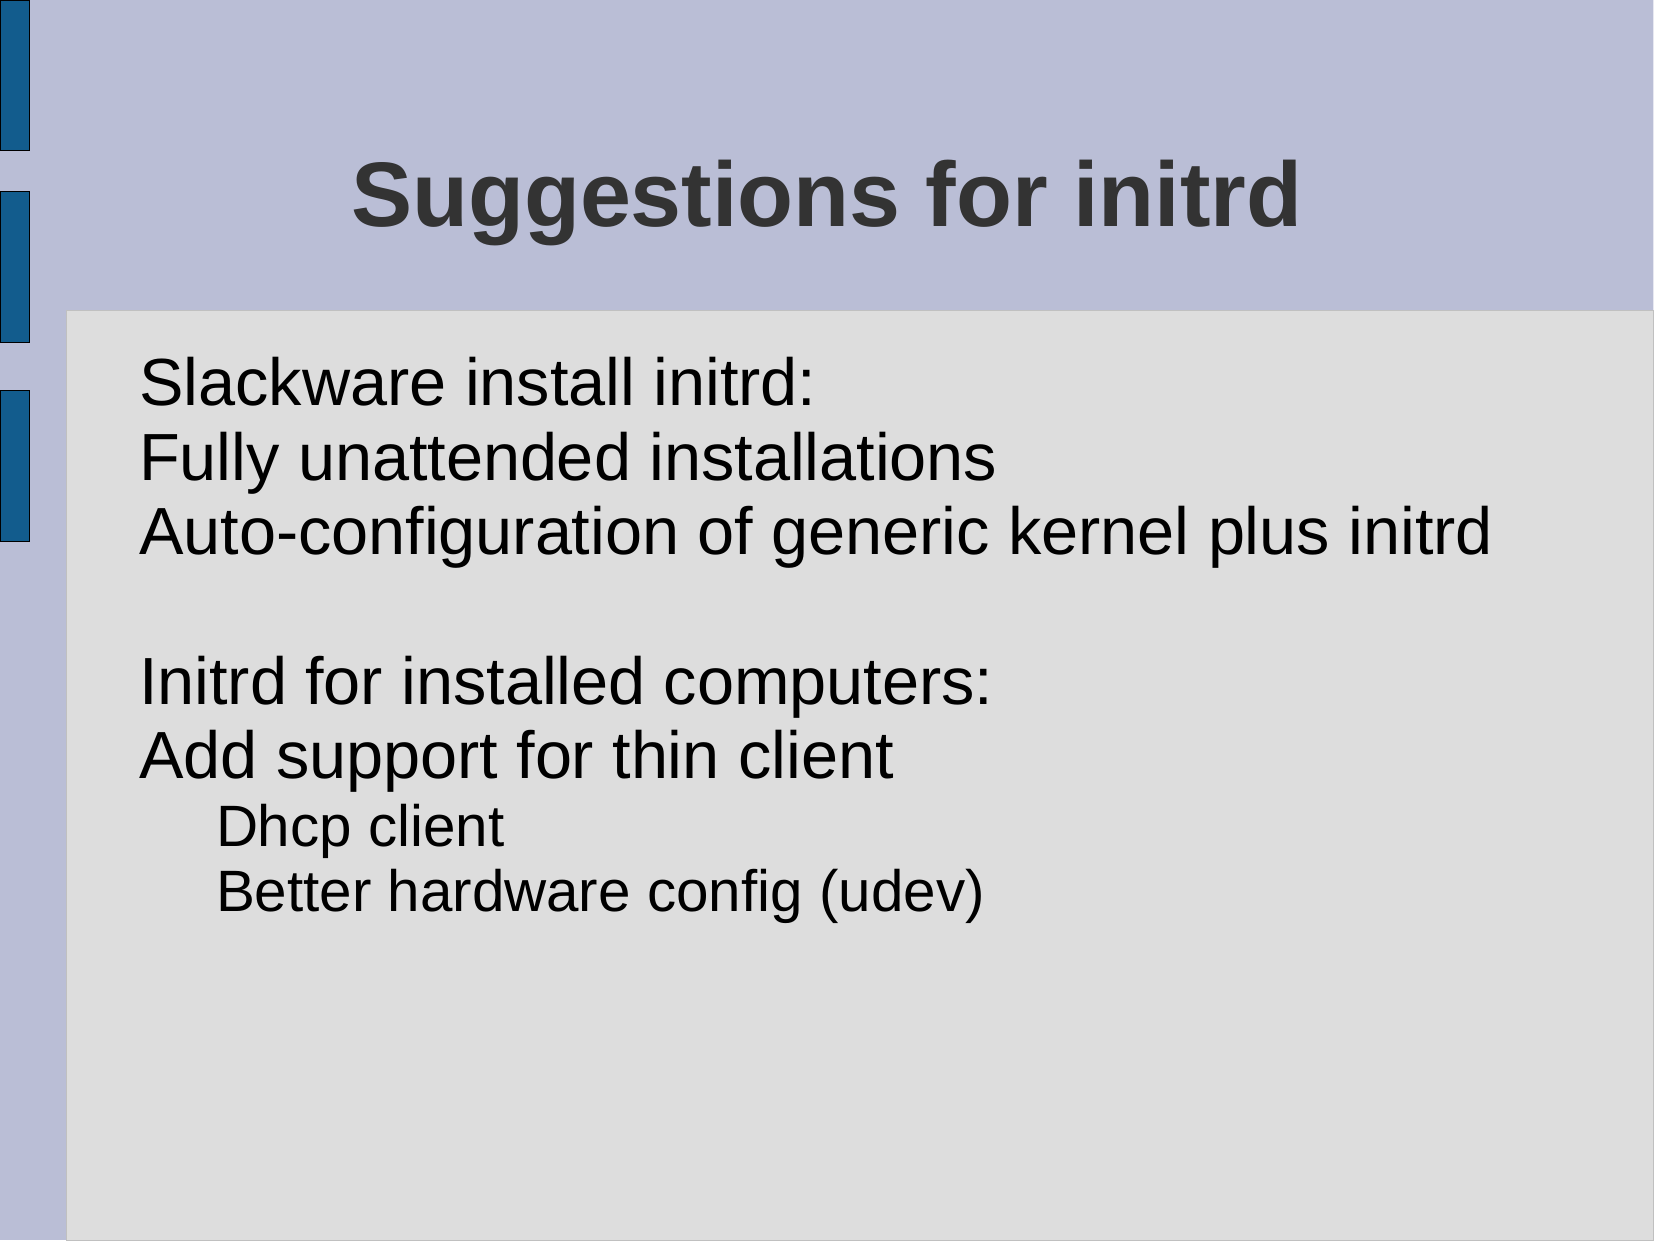

# Suggestions for initrd
Slackware install initrd:
Fully unattended installations
Auto-configuration of generic kernel plus initrd
Initrd for installed computers:
Add support for thin client
Dhcp client
Better hardware config (udev)